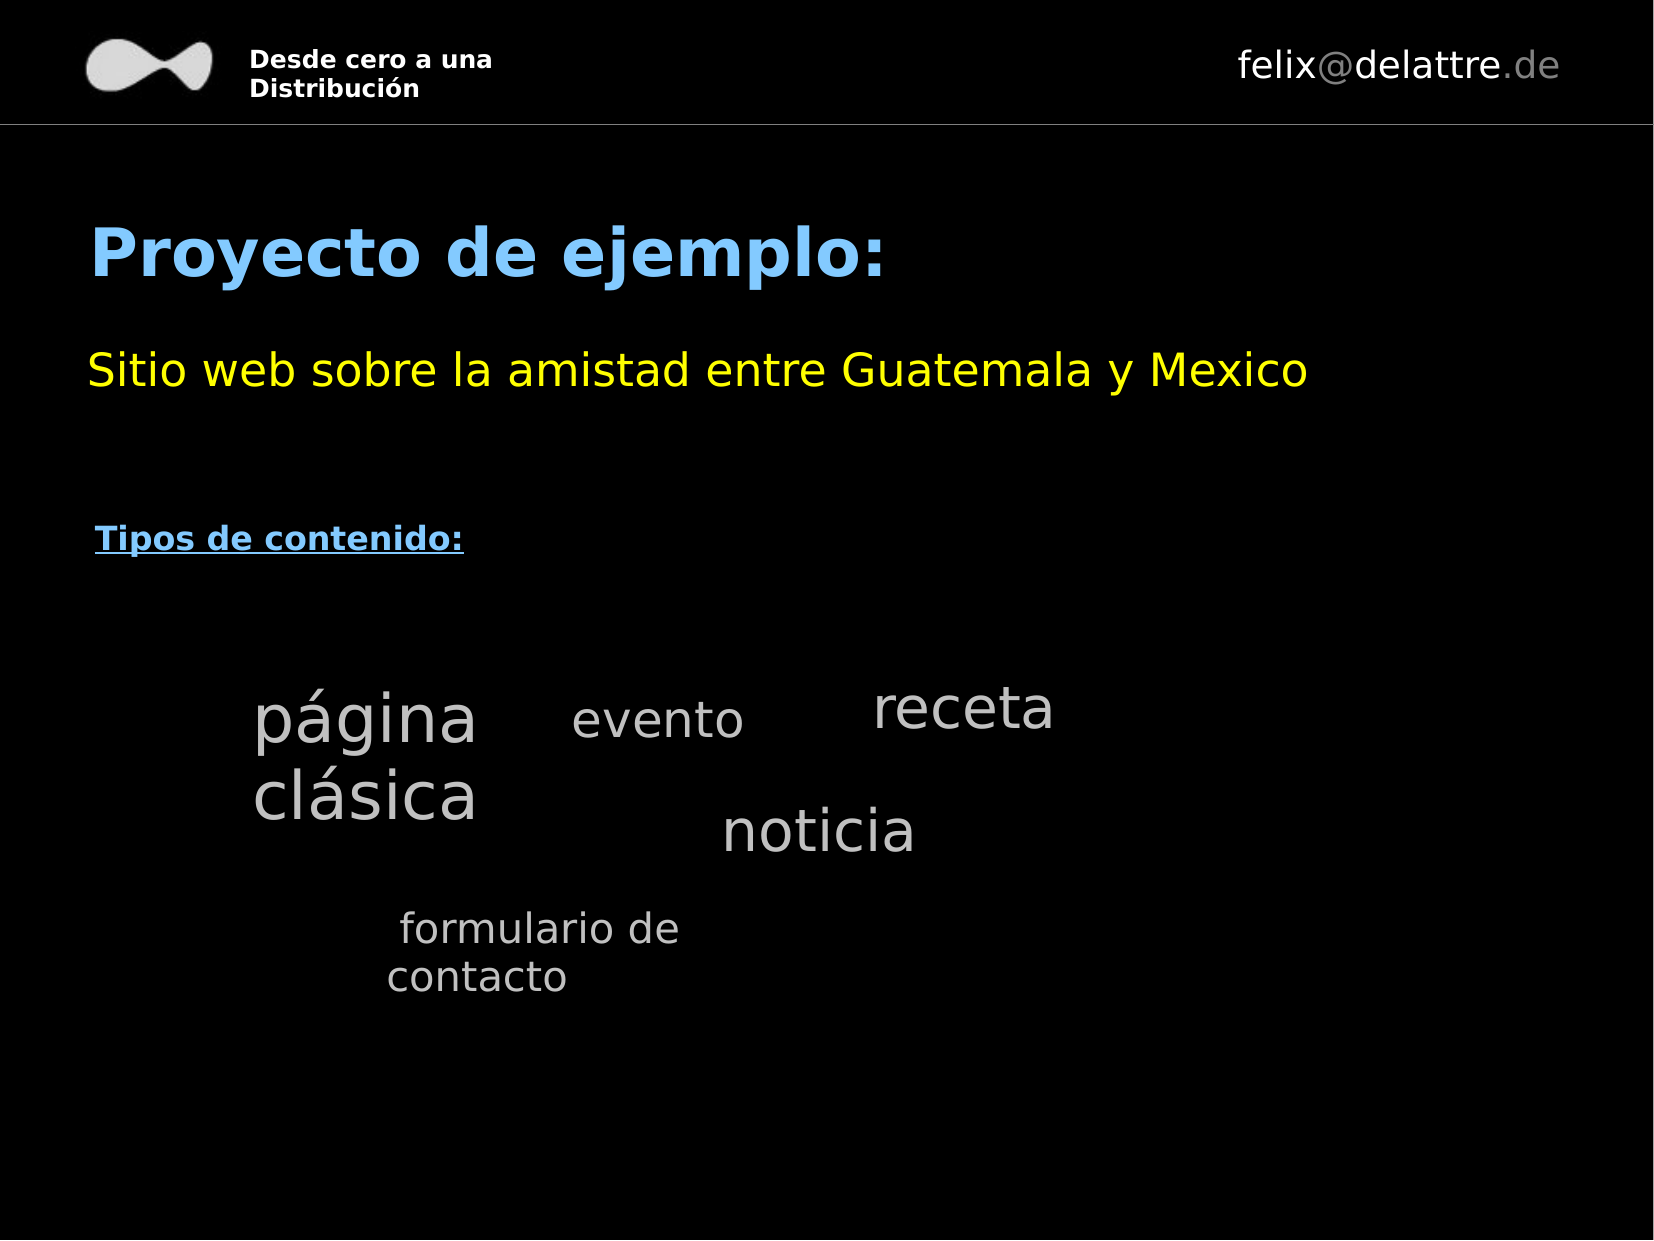

Proyecto de ejemplo:
Sitio web sobre la amistad entre Guatemala y Mexico
Tipos de contenido:
página clásica
receta
evento
noticia
 formulario de contacto